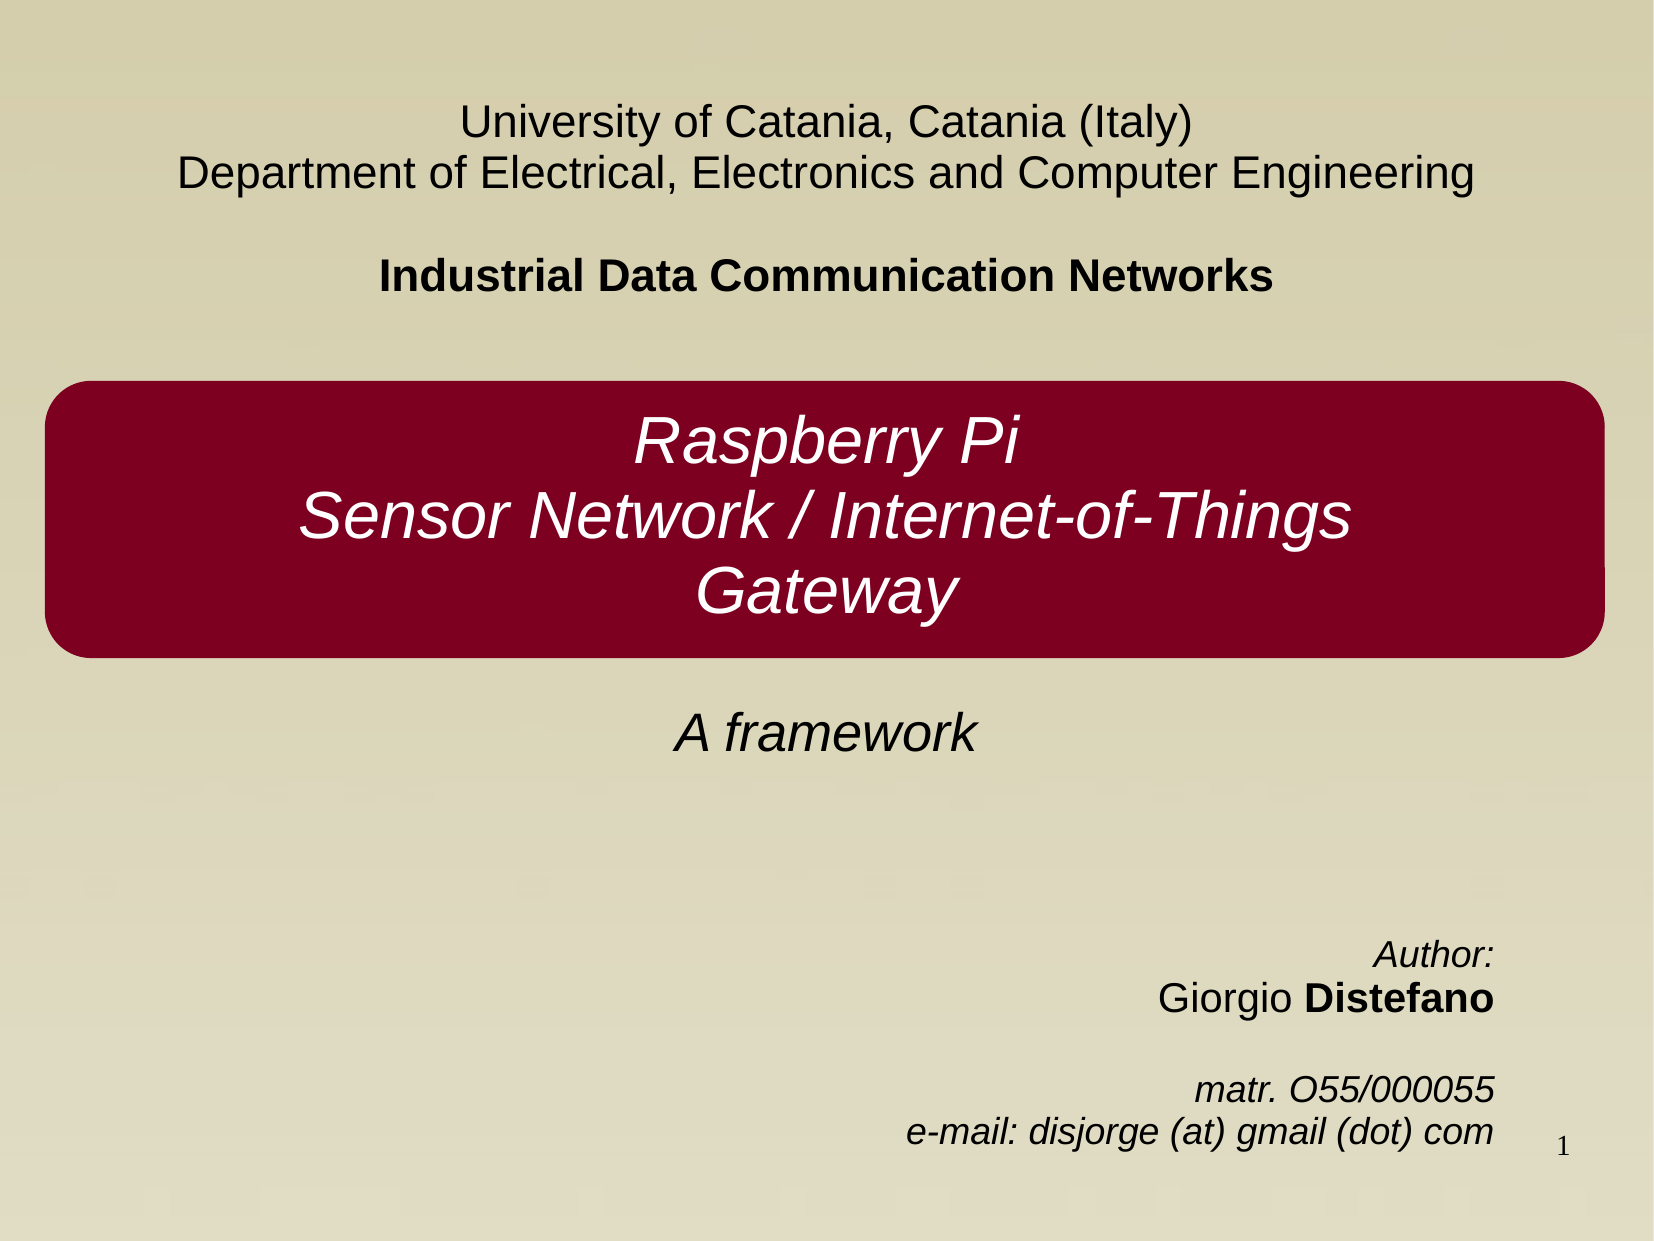

# University of Catania, Catania (Italy)
Department of Electrical, Electronics and Computer Engineering
Industrial Data Communication Networks
Raspberry Pi
Sensor Network / Internet-of-Things
Gateway
A framework
Author:
Giorgio Distefano
matr. O55/000055
e-mail: disjorge (at) gmail (dot) com
1